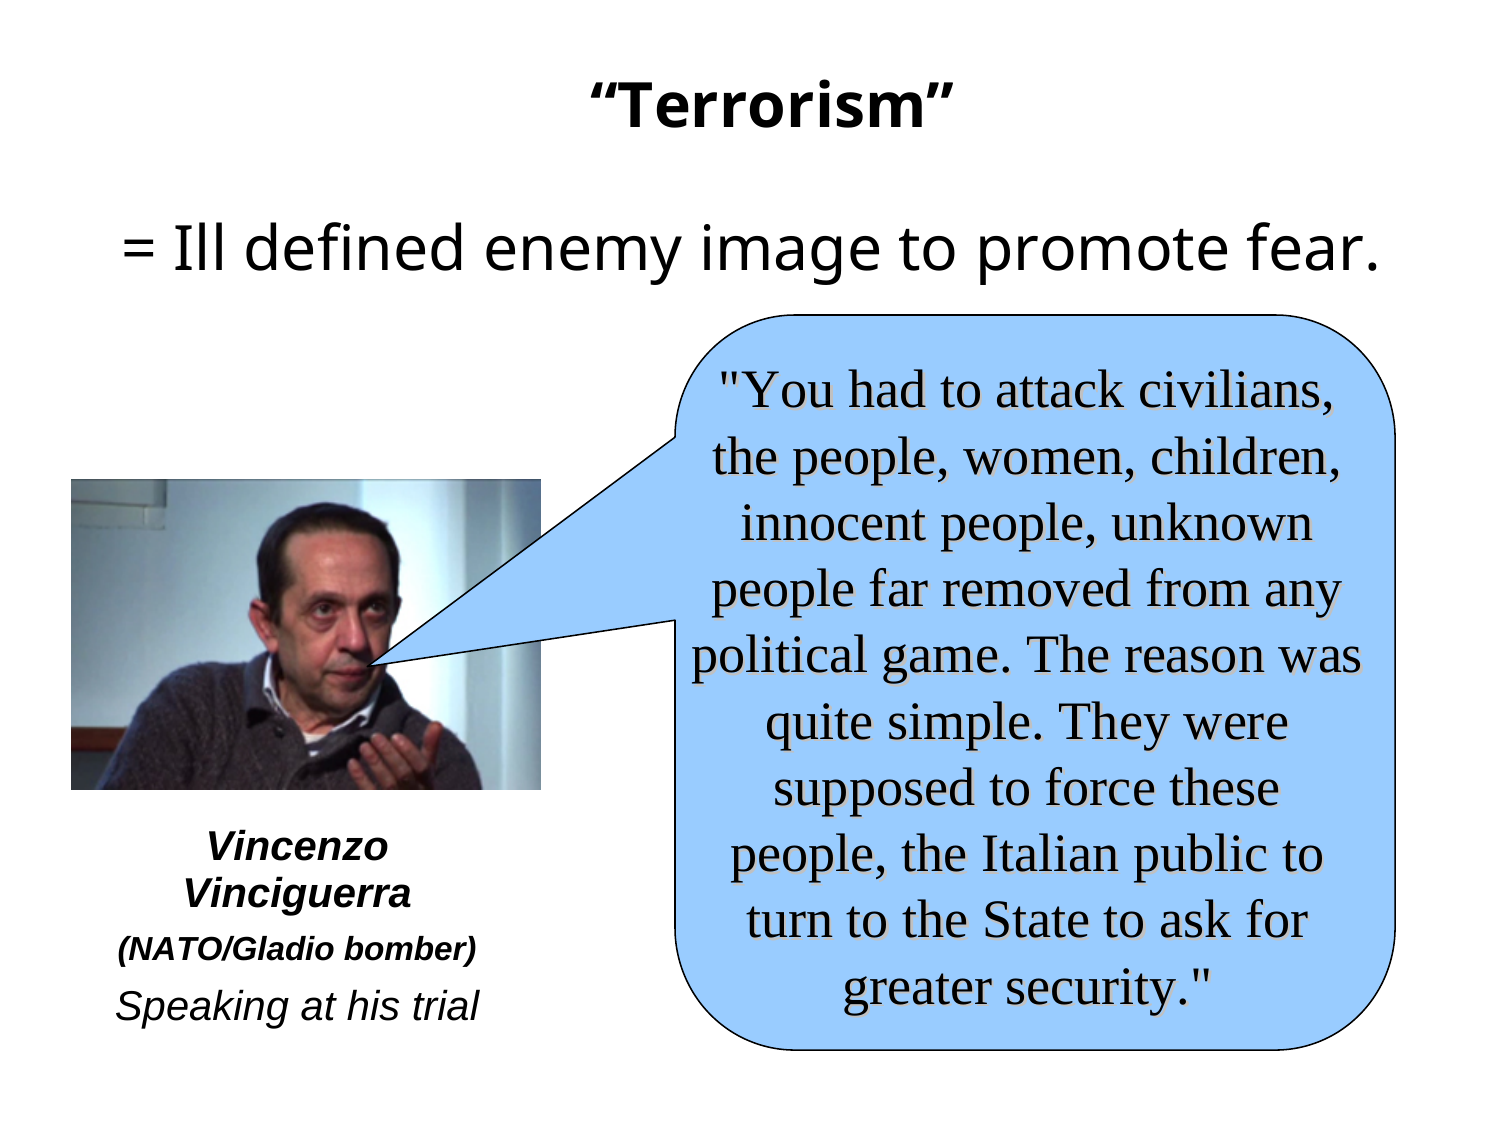

“Terrorism”
= Ill defined enemy image to promote fear.
"You had to attack civilians, the people, women, children, innocent people, unknown people far removed from any political game. The reason was quite simple. They were supposed to force these people, the Italian public to turn to the State to ask for greater security."
Vincenzo Vinciguerra
(NATO/Gladio bomber)
Speaking at his trial